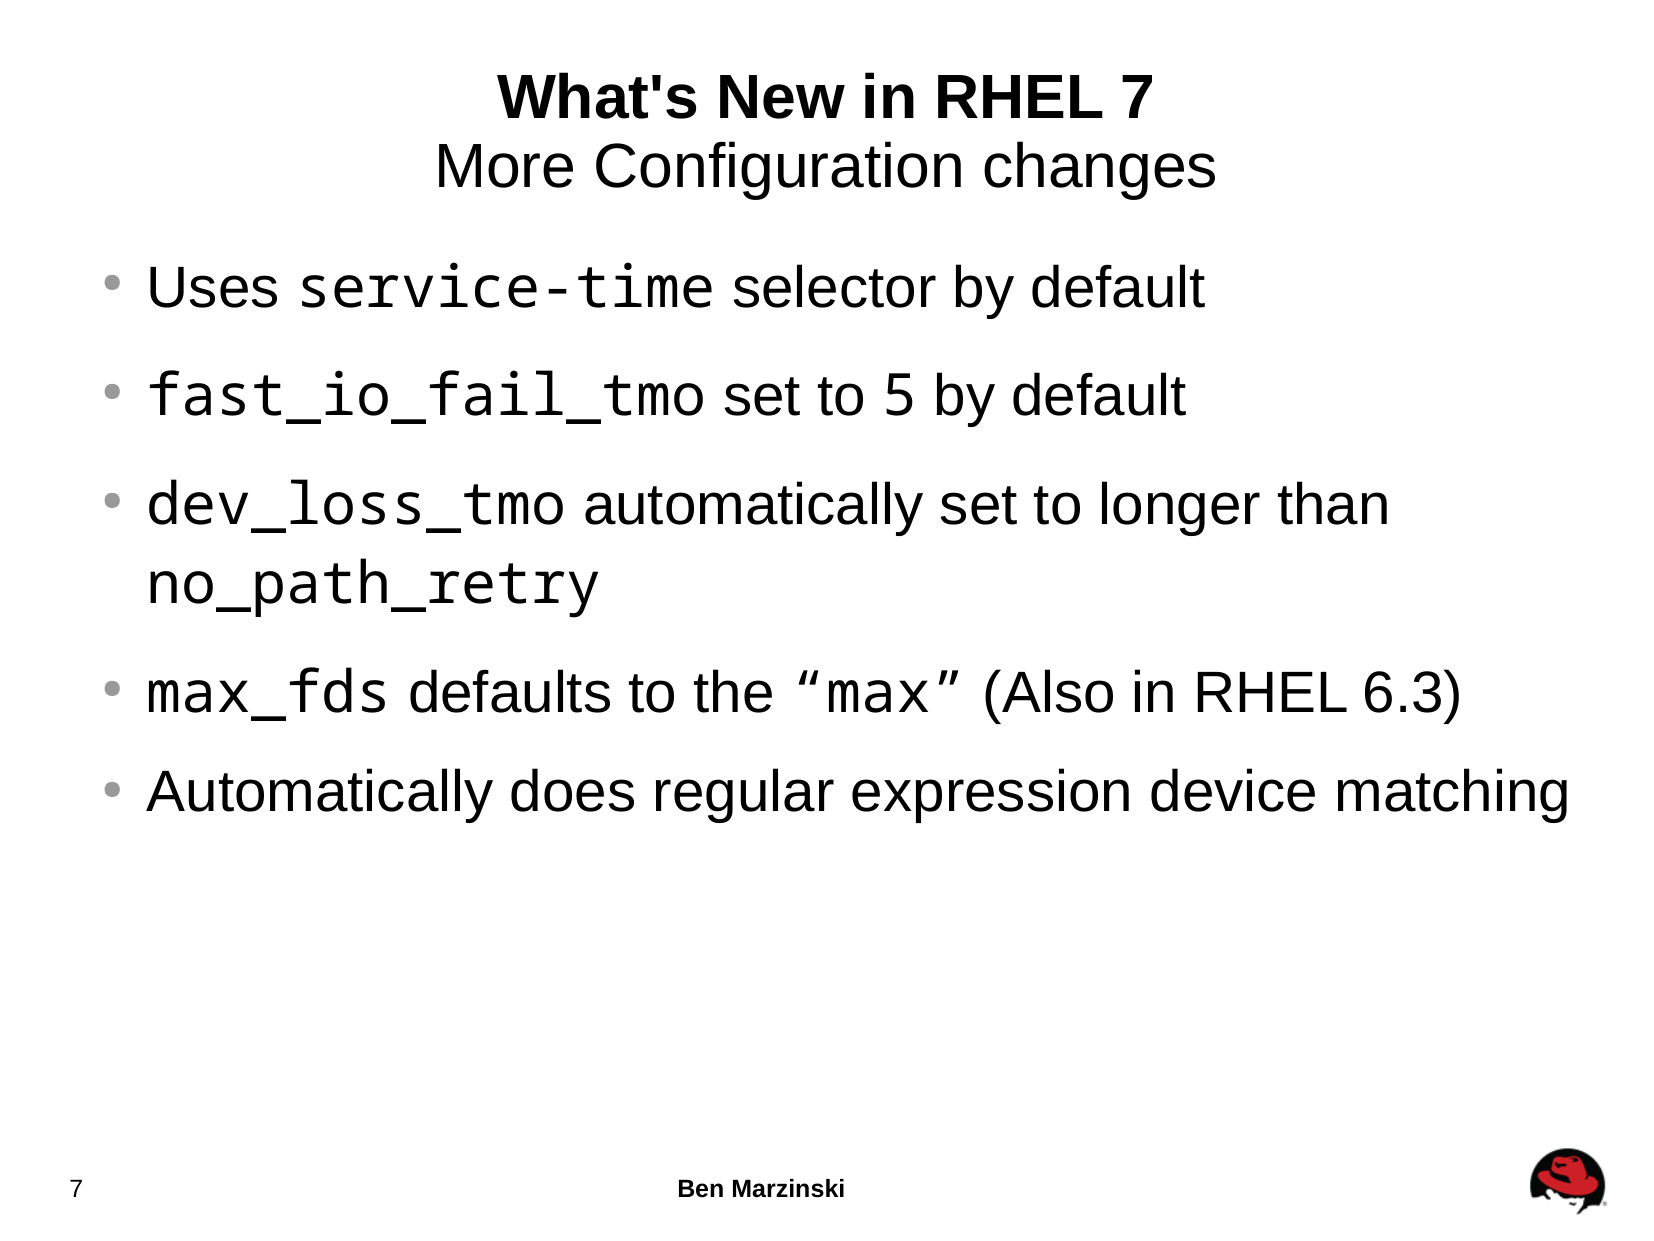

# What's New in RHEL 7 More Configuration changes
Uses service-time selector by default
fast_io_fail_tmo set to 5 by default
dev_loss_tmo automatically set to longer than no_path_retry
max_fds defaults to the “max” (Also in RHEL 6.3)
Automatically does regular expression device matching